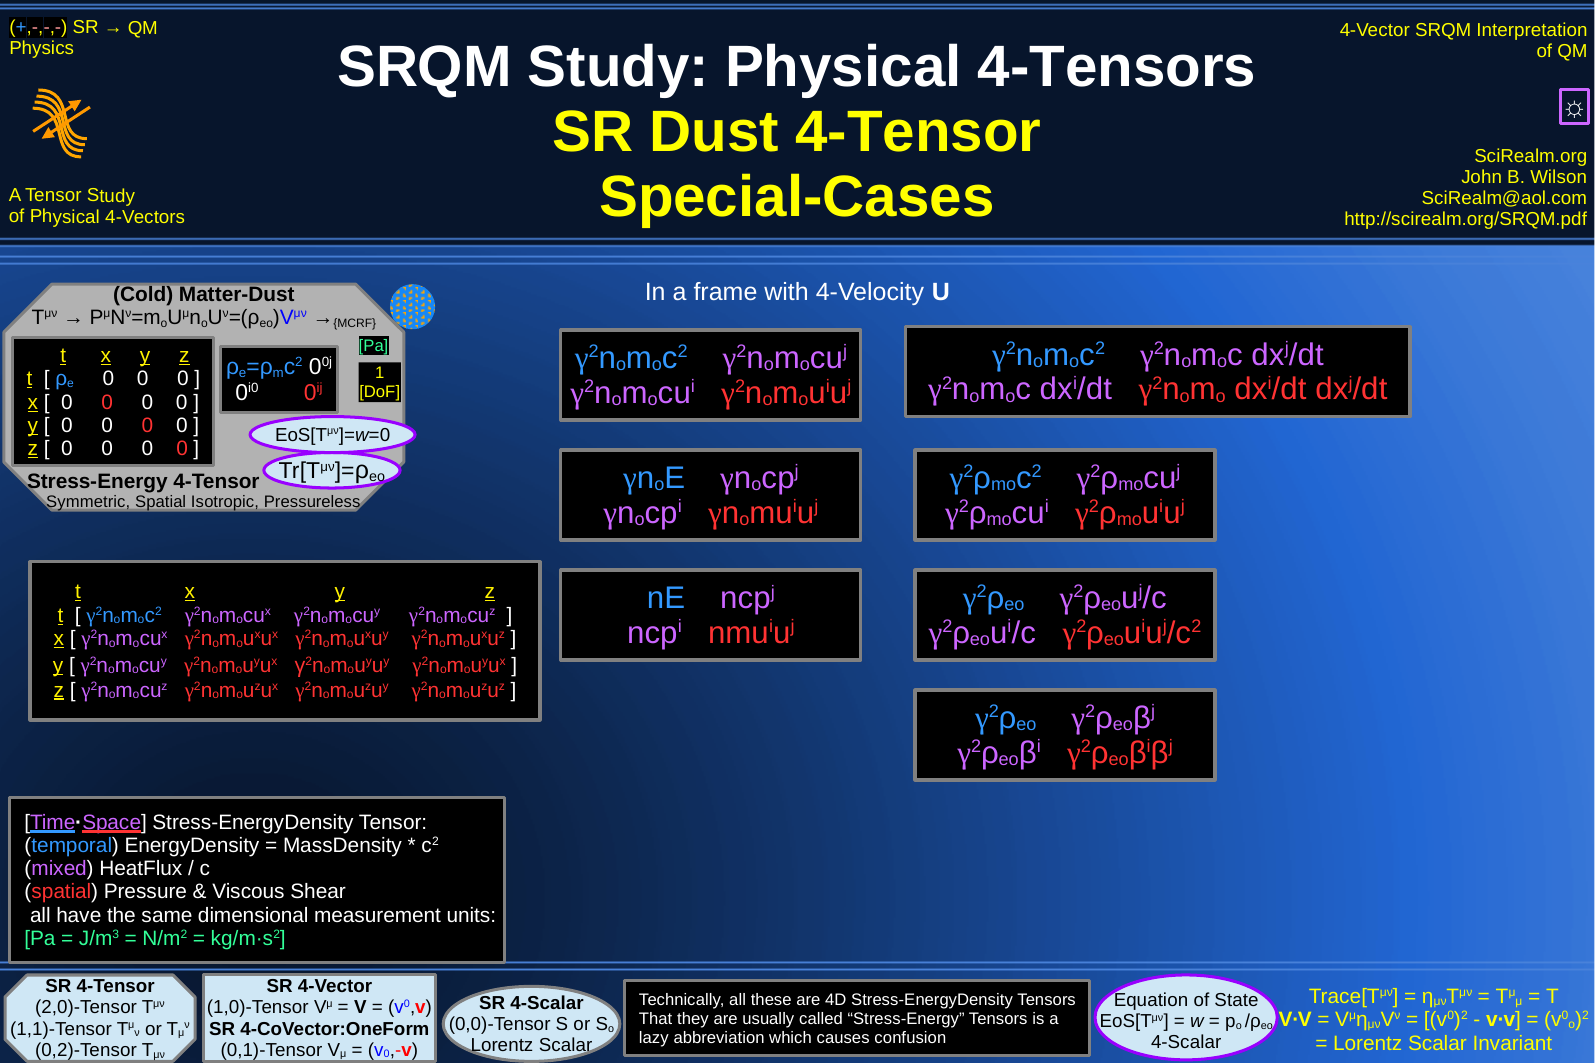

(+,-,-,-) SR → QM
Physics
A Tensor Study
of Physical 4-Vectors
4-Vector SRQM Interpretation
of QM
SciRealm.org
John B. Wilson
SciRealm@aol.com
http://scirealm.org/SRQM.pdf
# SRQM Study: Physical 4-Tensors SR Dust 4-Tensor Special-Cases
☼
In a frame with 4-Velocity U
(Cold) Matter-Dust
Tμν → PμNν=moUμnoUν=(ρeo)Vμν →{MCRF}
Stress-Energy 4-Tensor
Symmetric, Spatial Isotropic, Pressureless
γ2nomoc2 γ2nomoc dxj/dt
γ2nomoc dxi/dt γ2nomo dxi/dt dxj/dt
[Pa]
γ2nomoc2 γ2nomocuj
γ2nomocui γ2nomouiuj
 t x y z
t [ ρe 0 0 0 ]
x [ 0 0 0 0 ]
y [ 0 0 0 0 ]
z [ 0 0 0 0 ]
 ρe=ρmc2 00j
 0i0 0ij
1
[DoF]
EoS[Tμν]=w=0
γnoE γnocpj
γnocpi γnomuiuj
γ2ρmoc2 γ2ρmocuj
γ2ρmocui γ2ρmouiuj
Tr[Tμν]=ρeo
t	 x		 y		 z
t [ γ2nomoc2 γ2nomocux γ2nomocuy γ2nomocuz ]
x [ γ2nomocux γ2nomouxux γ2nomouxuy γ2nomouxuz ]
y [ γ2nomocuy γ2nomouyux γ2nomouyuy γ2nomouyux ]
z [ γ2nomocuz γ2nomouzux γ2nomouzuy γ2nomouzuz ]
nE ncpj
ncpi nmuiuj
γ2ρeo γ2ρeouj/c
γ2ρeoui/c γ2ρeouiuj/c2
γ2ρeo γ2ρeoβj
γ2ρeoβi γ2ρeoβiβj
[Time·Space] Stress-EnergyDensity Tensor:
(temporal) EnergyDensity = MassDensity * c2
(mixed) HeatFlux / c
(spatial) Pressure & Viscous Shear
 all have the same dimensional measurement units:
[Pa = J/m3 = N/m2 = kg/m·s2]
SR 4-Tensor
(2,0)-Tensor Tμν
(1,1)-Tensor Tμν or Tμν
(0,2)-Tensor Tμν
SR 4-Vector
(1,0)-Tensor Vμ = V = (v0,v)
SR 4-CoVector:OneForm
(0,1)-Tensor Vμ = (v0,-v)
Equation of State
EoS[Tμν] = w = po /ρeo
4-Scalar
Trace[Tμν] = ημνTμν = Tμμ = T
V∙V = VμημνVν = [(v0)2 - v∙v] = (v0o)2
= Lorentz Scalar Invariant
Technically, all these are 4D Stress-EnergyDensity Tensors
That they are usually called “Stress-Energy” Tensors is a
lazy abbreviation which causes confusion
SR 4-Scalar
(0,0)-Tensor S or So
Lorentz Scalar